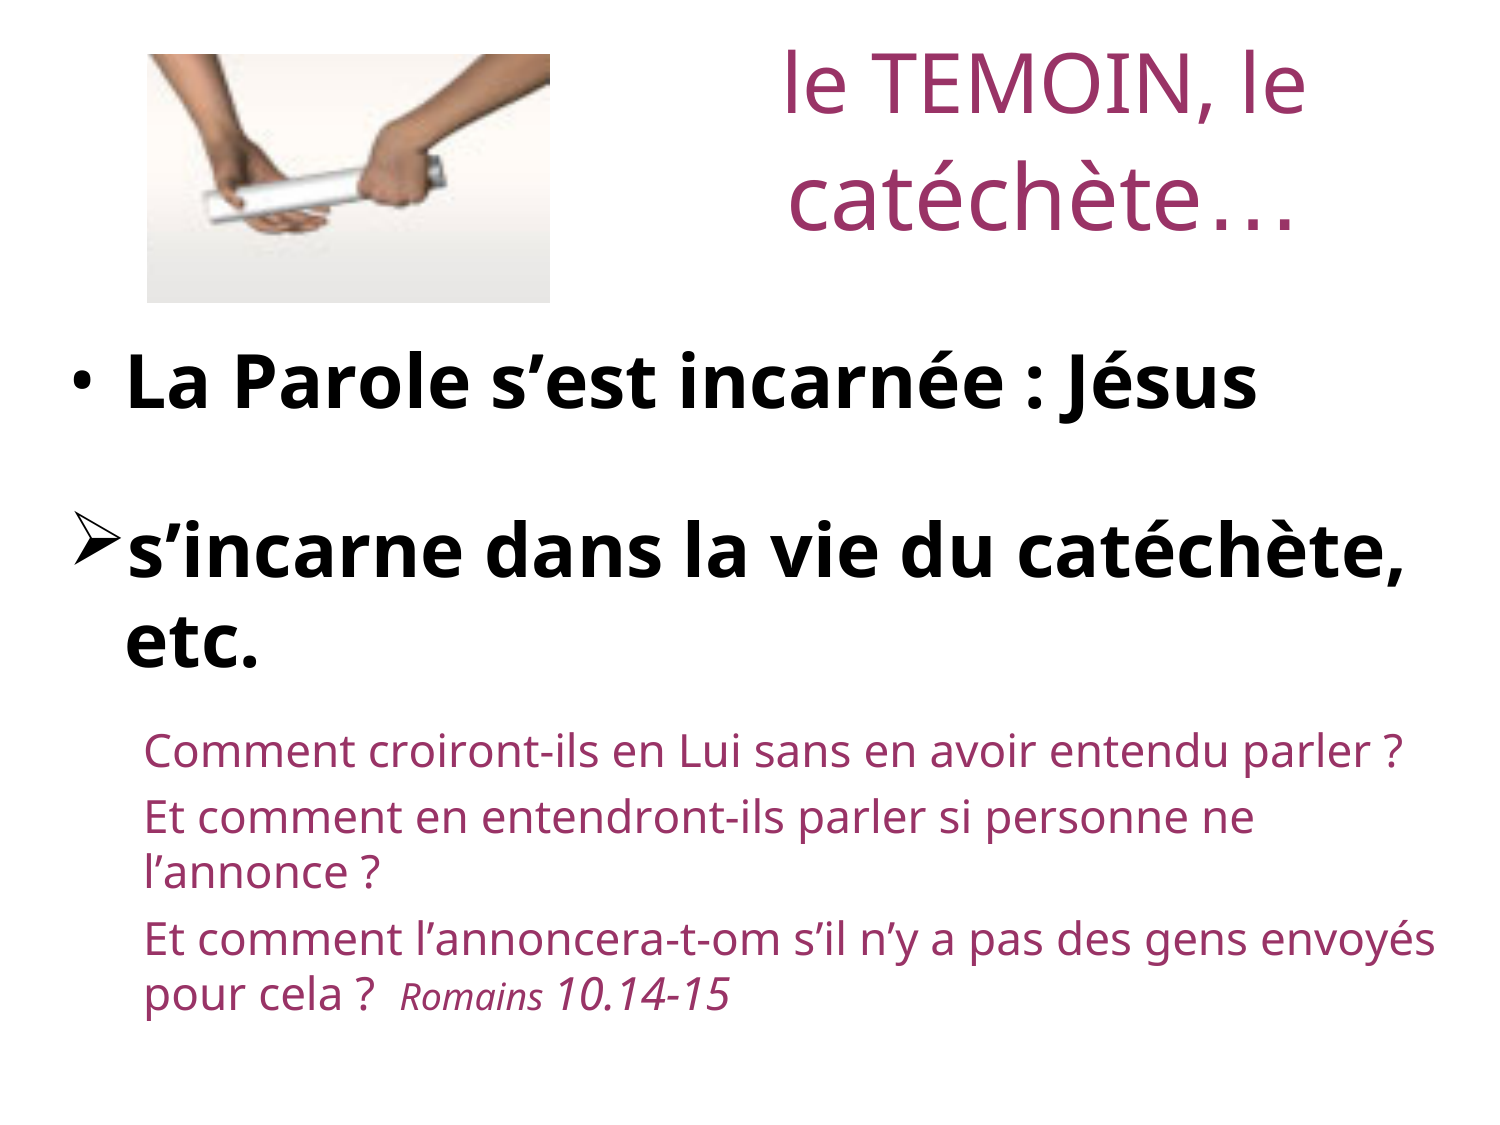

# le TEMOIN, le catéchète…
La Parole s’est incarnée : Jésus
s’incarne dans la vie du catéchète, etc.
Comment croiront-ils en Lui sans en avoir entendu parler ?
Et comment en entendront-ils parler si personne ne l’annonce ?
Et comment l’annoncera-t-om s’il n’y a pas des gens envoyés pour cela ? Romains 10.14-15